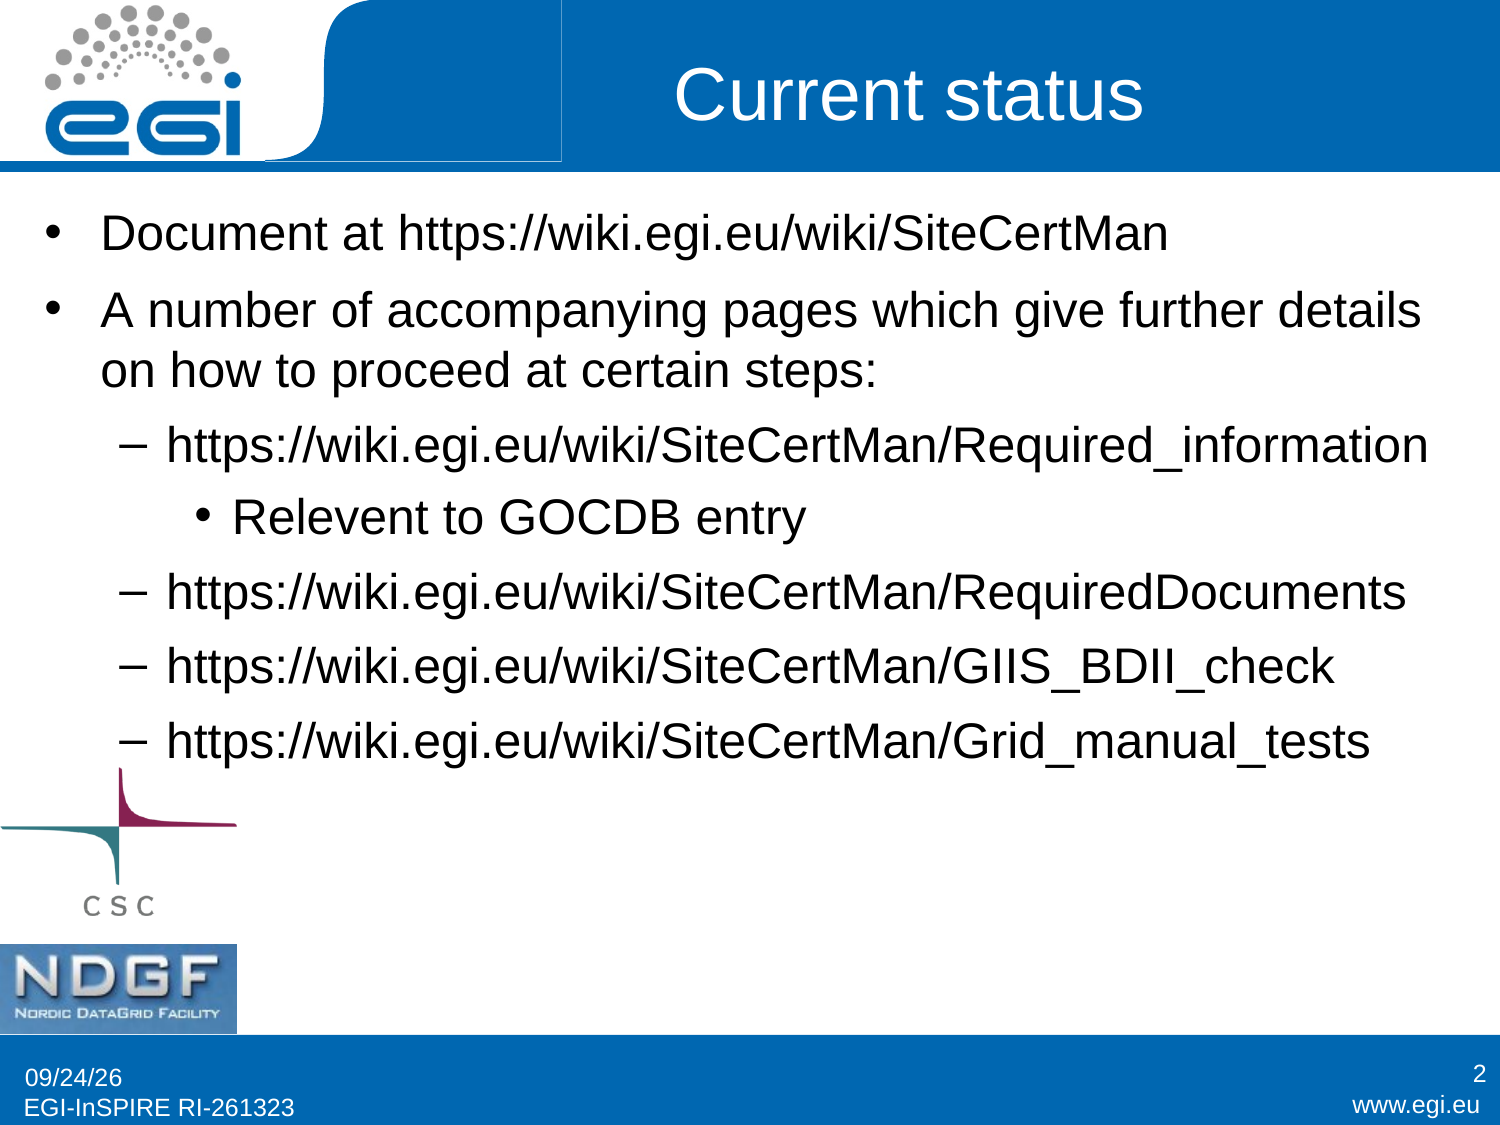

# Current status
Document at https://wiki.egi.eu/wiki/SiteCertMan
A number of accompanying pages which give further details on how to proceed at certain steps:
https://wiki.egi.eu/wiki/SiteCertMan/Required_information
Relevent to GOCDB entry
https://wiki.egi.eu/wiki/SiteCertMan/RequiredDocuments
https://wiki.egi.eu/wiki/SiteCertMan/GIIS_BDII_check
https://wiki.egi.eu/wiki/SiteCertMan/Grid_manual_tests